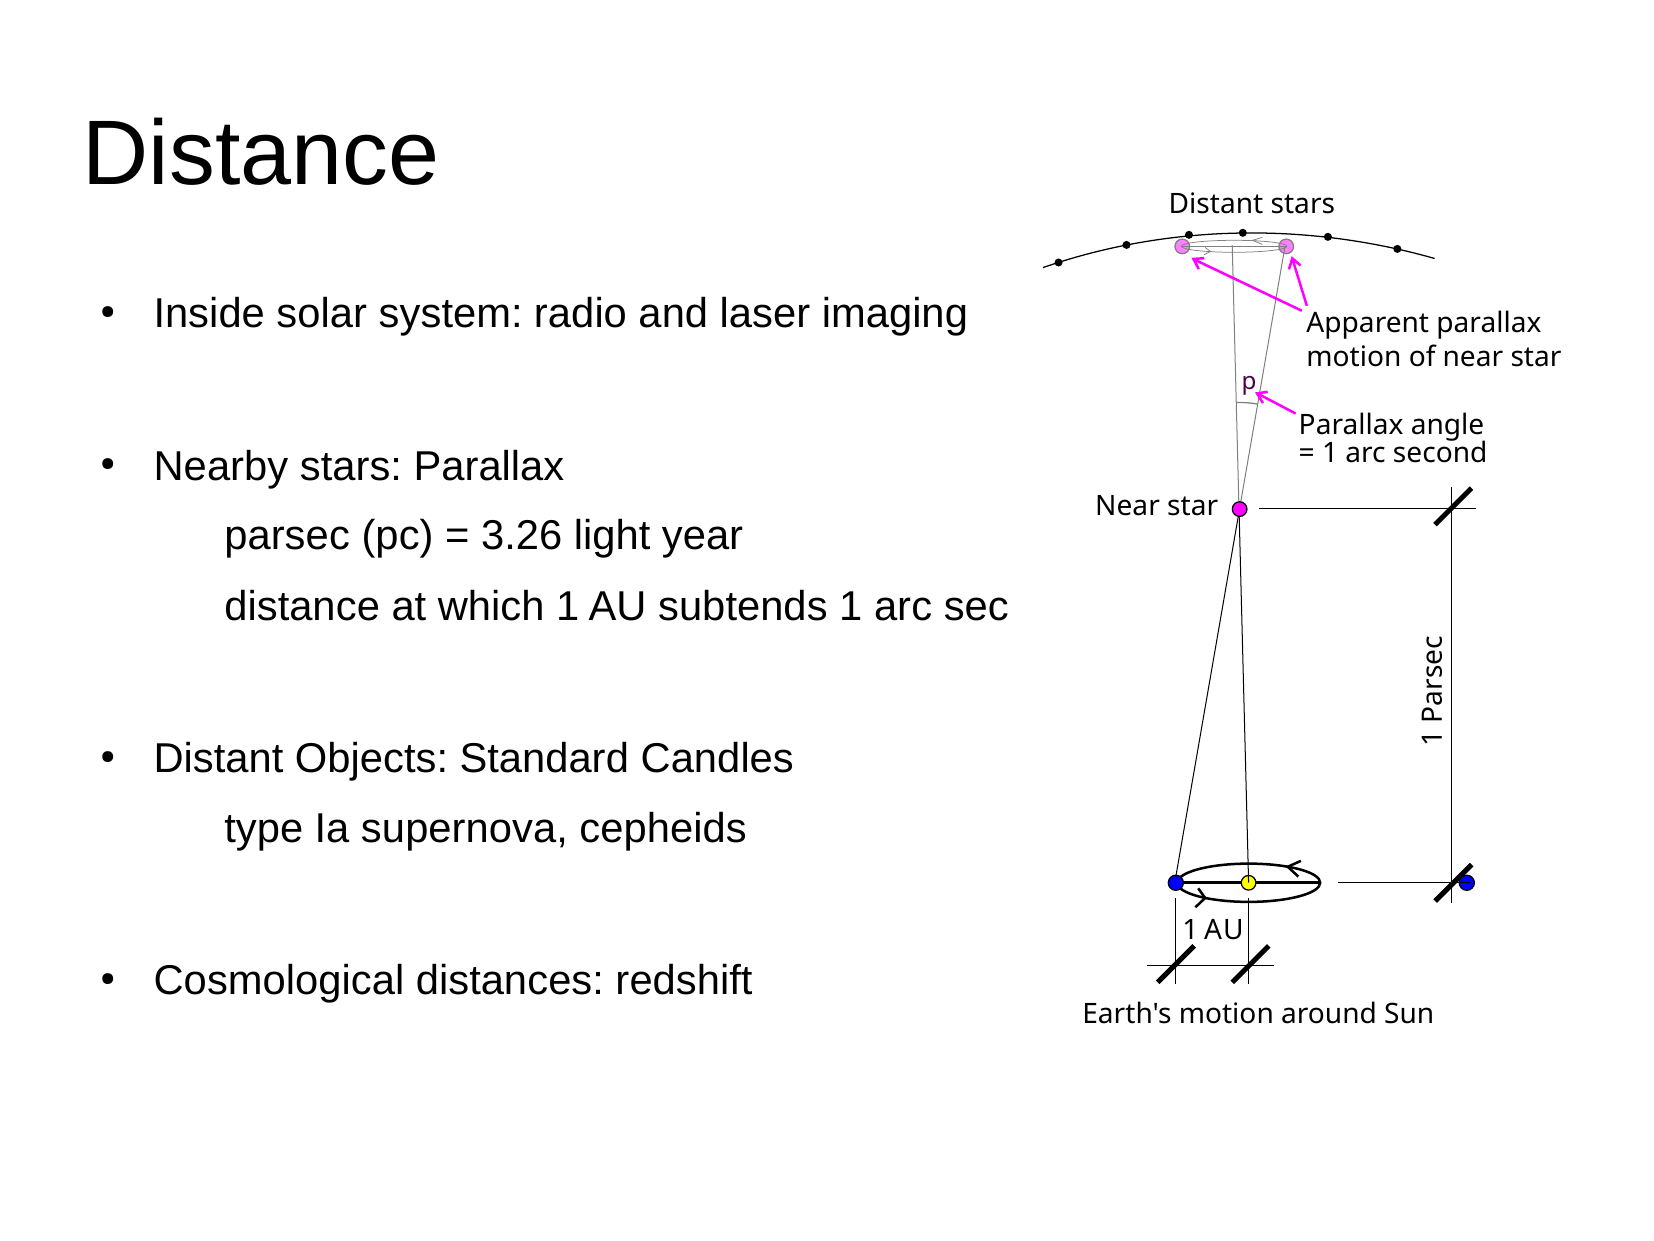

# Distance
Inside solar system: radio and laser imaging
Nearby stars: Parallax
parsec (pc) = 3.26 light year
distance at which 1 AU subtends 1 arc sec
Distant Objects: Standard Candles
type Ia supernova, cepheids
Cosmological distances: redshift